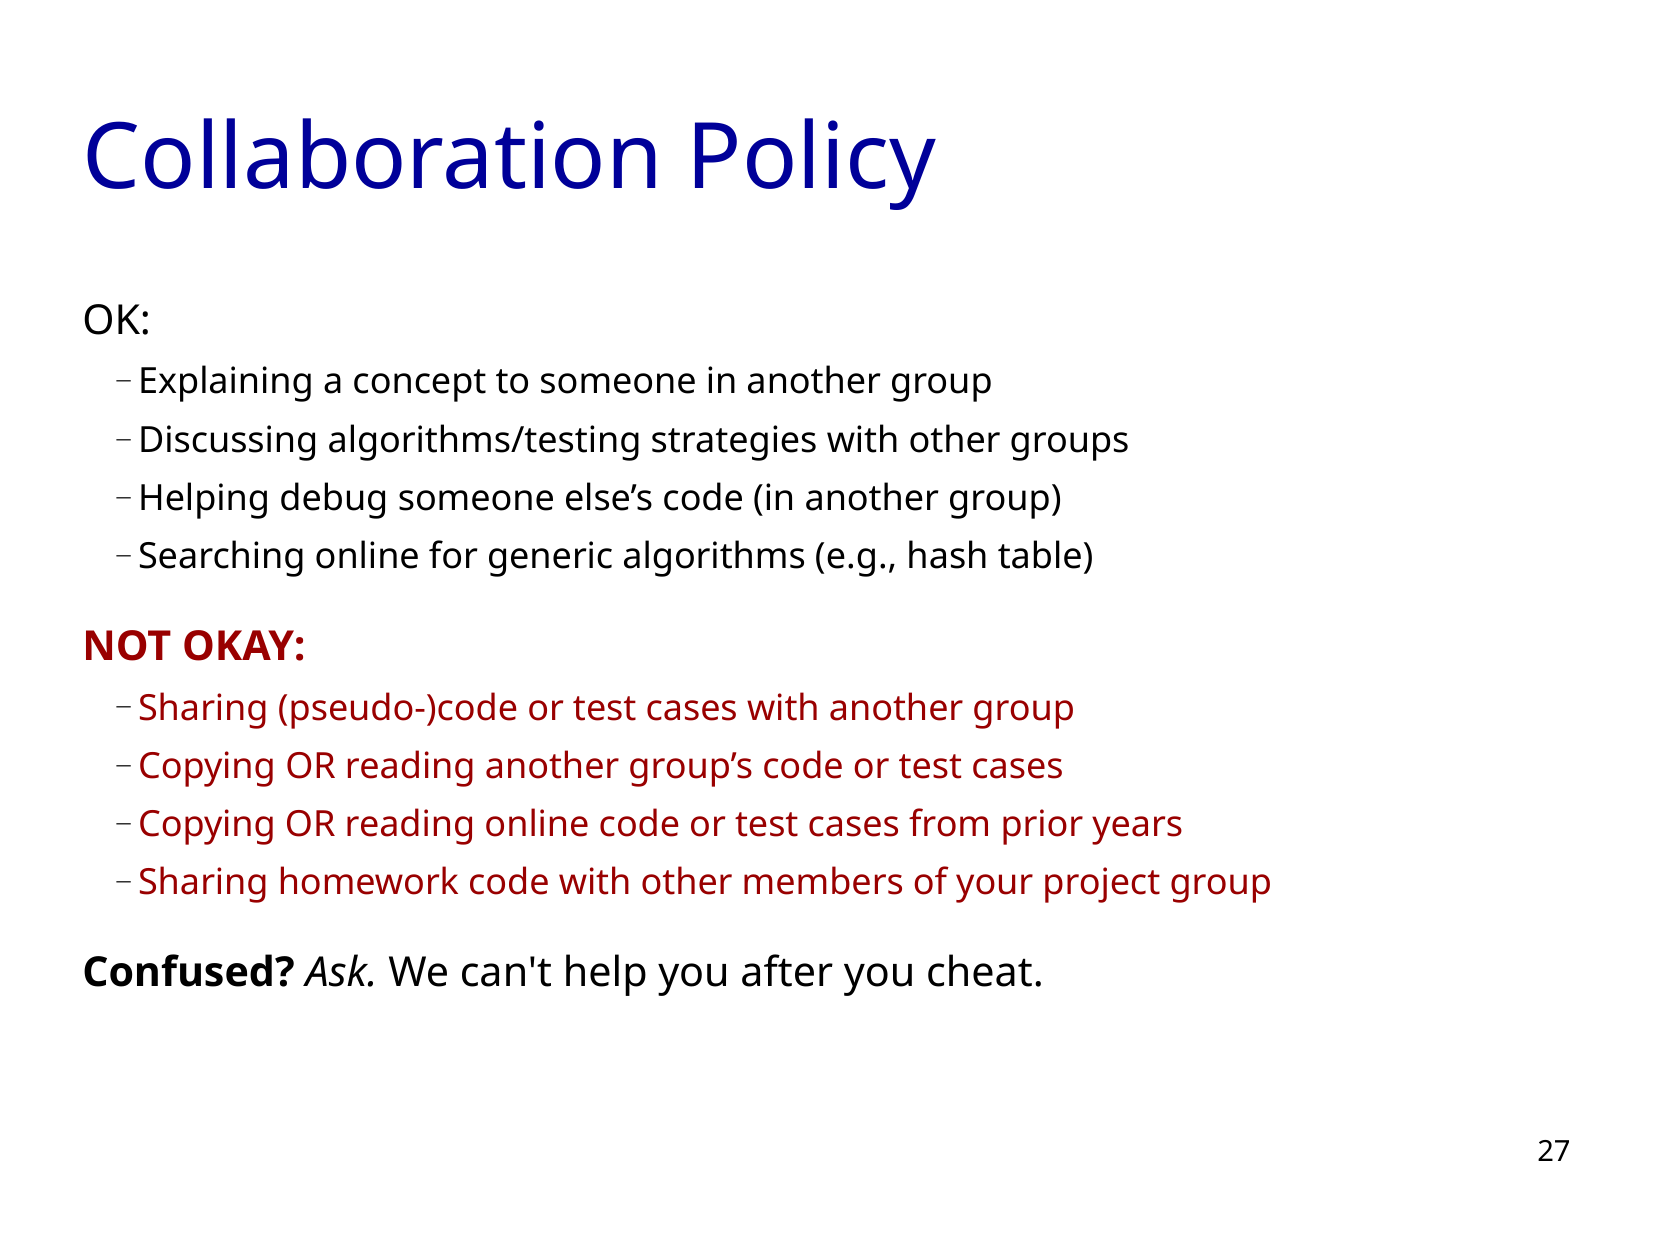

# Collaboration Policy
OK:
Explaining a concept to someone in another group
Discussing algorithms/testing strategies with other groups
Helping debug someone else’s code (in another group)
Searching online for generic algorithms (e.g., hash table)
NOT OKAY:
Sharing (pseudo-)code or test cases with another group
Copying OR reading another group’s code or test cases
Copying OR reading online code or test cases from prior years
Sharing homework code with other members of your project group
Confused? Ask. We can't help you after you cheat.
27